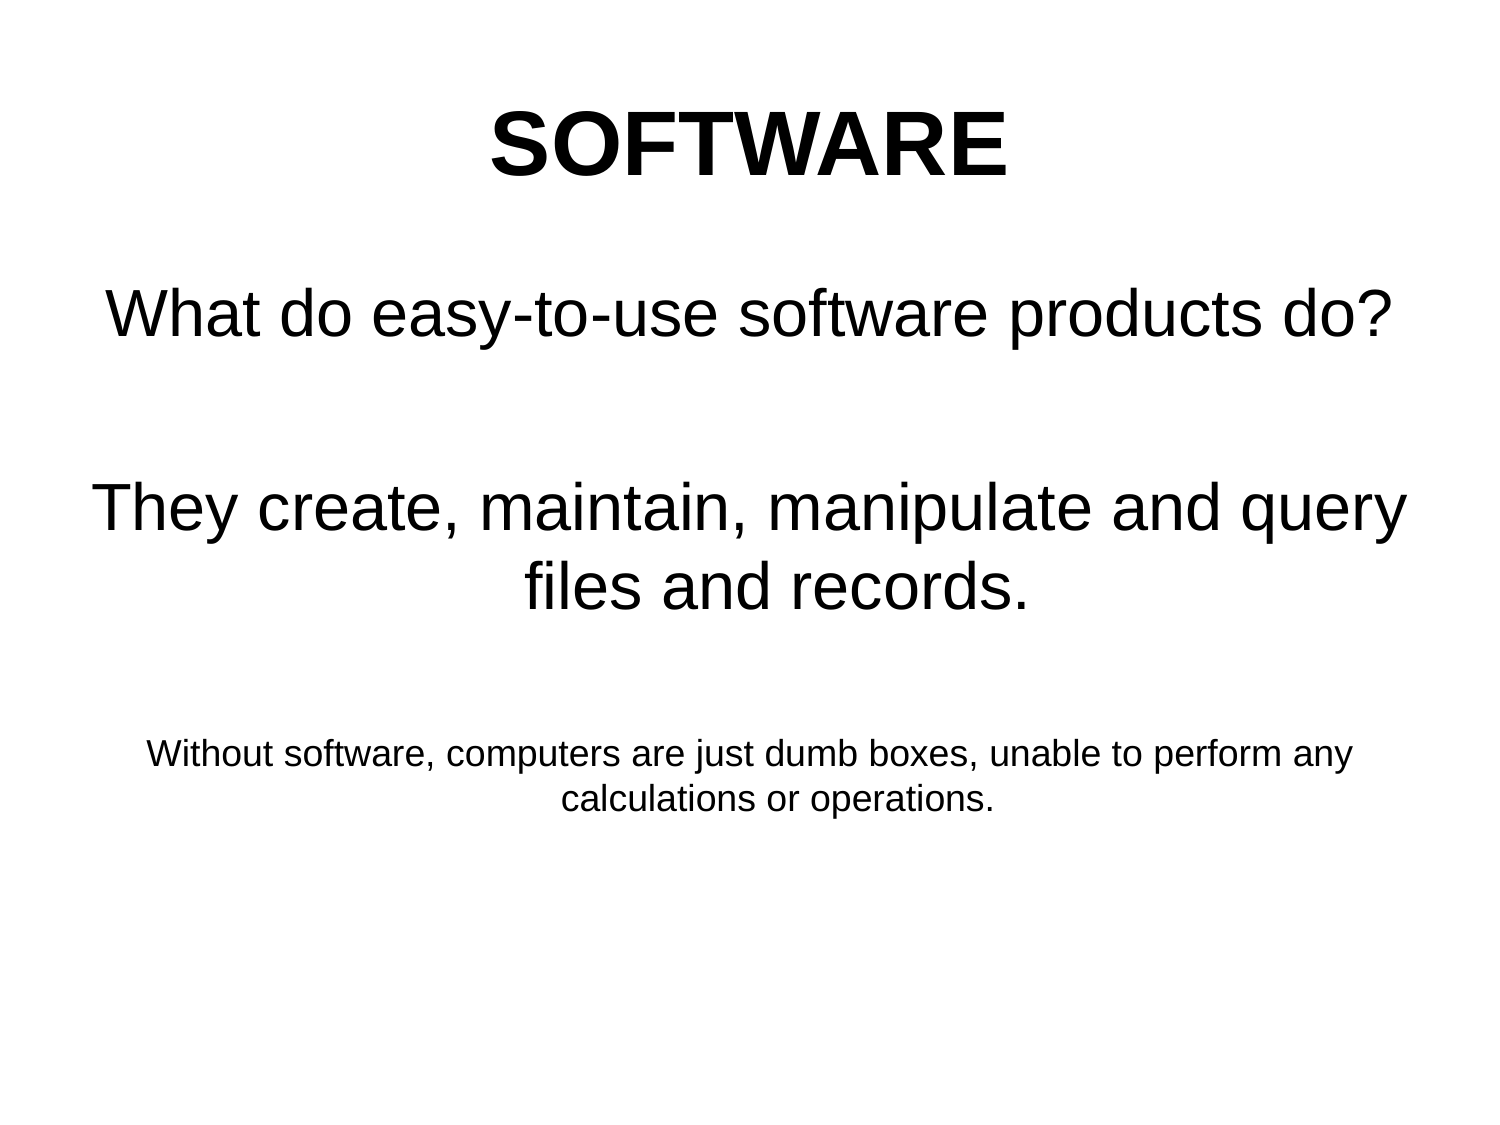

# SOFTWARE
What do easy-to-use software products do?
They create, maintain, manipulate and query files and records.
Without software, computers are just dumb boxes, unable to perform any calculations or operations.